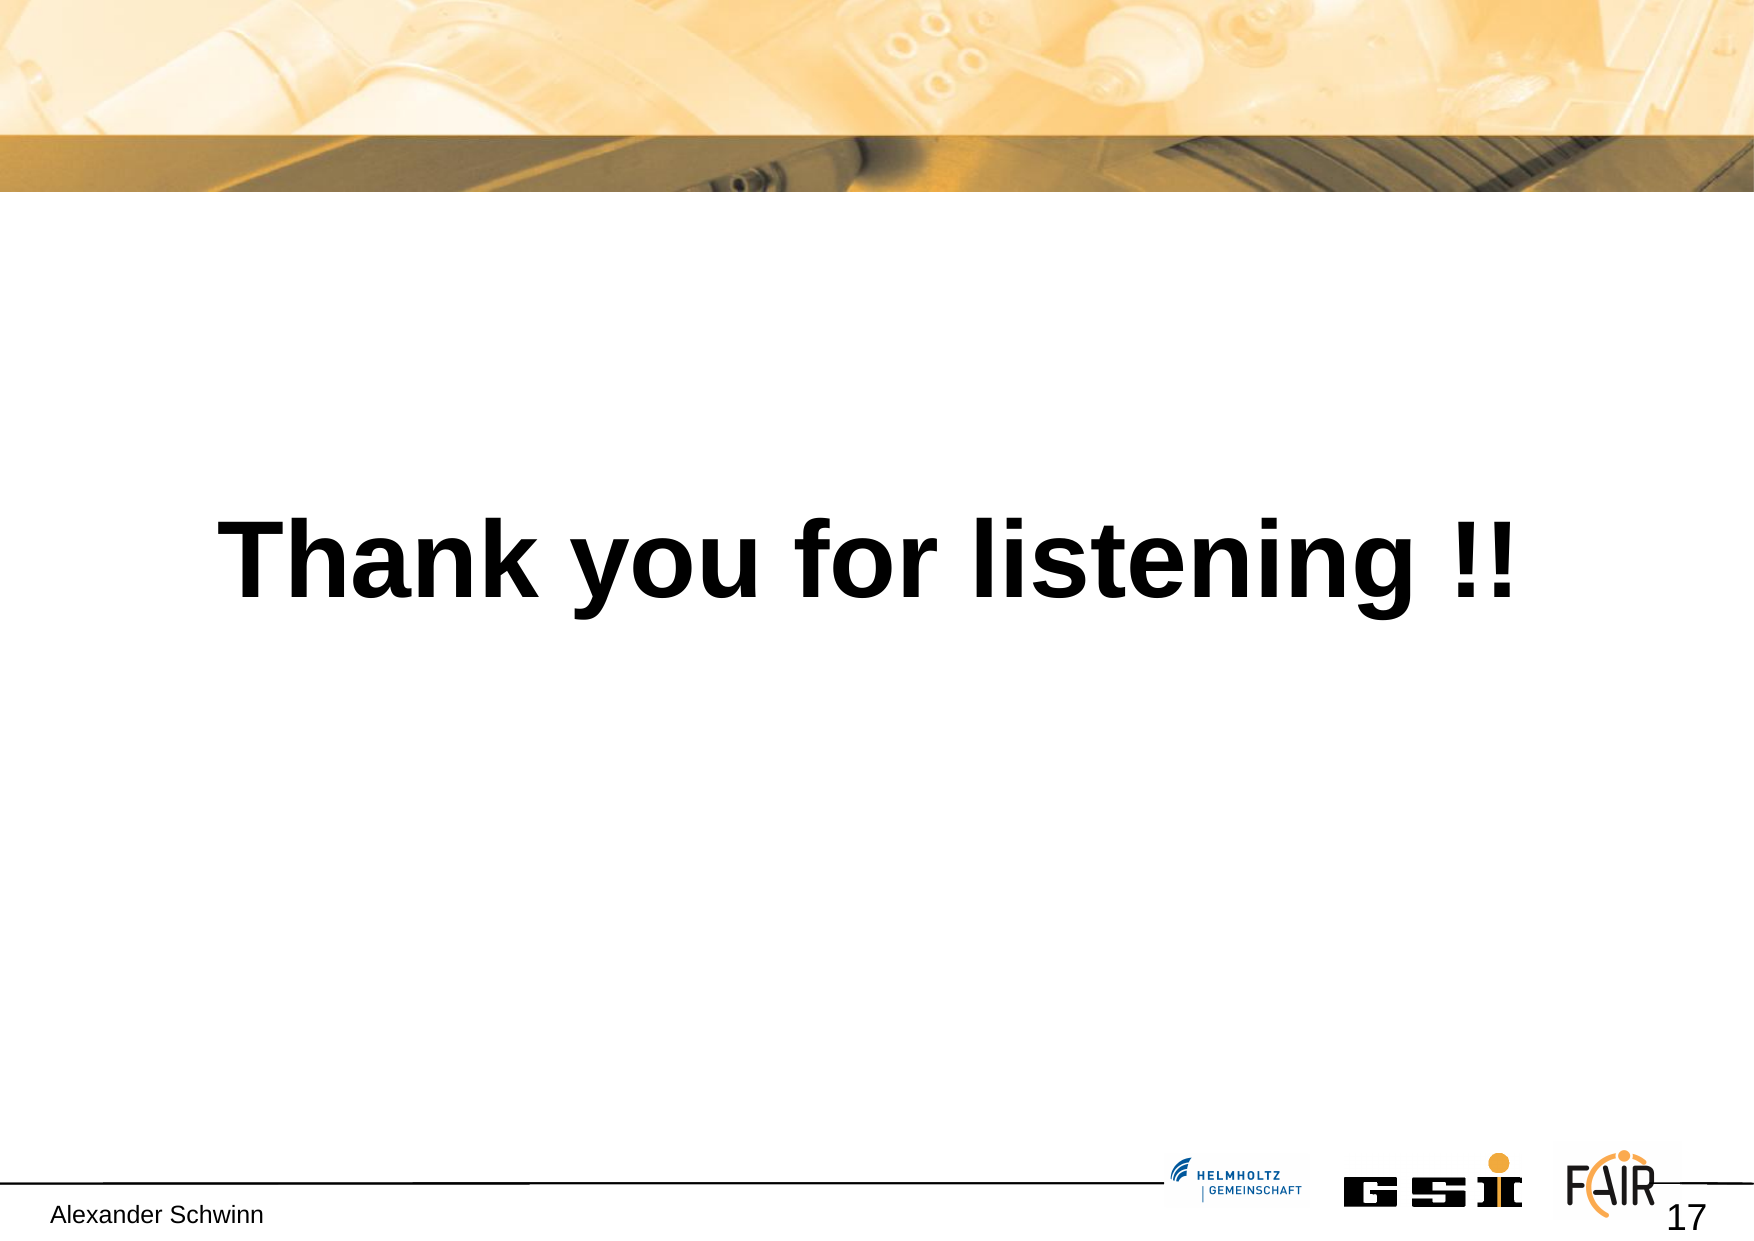

# Thank you for listening !!
17